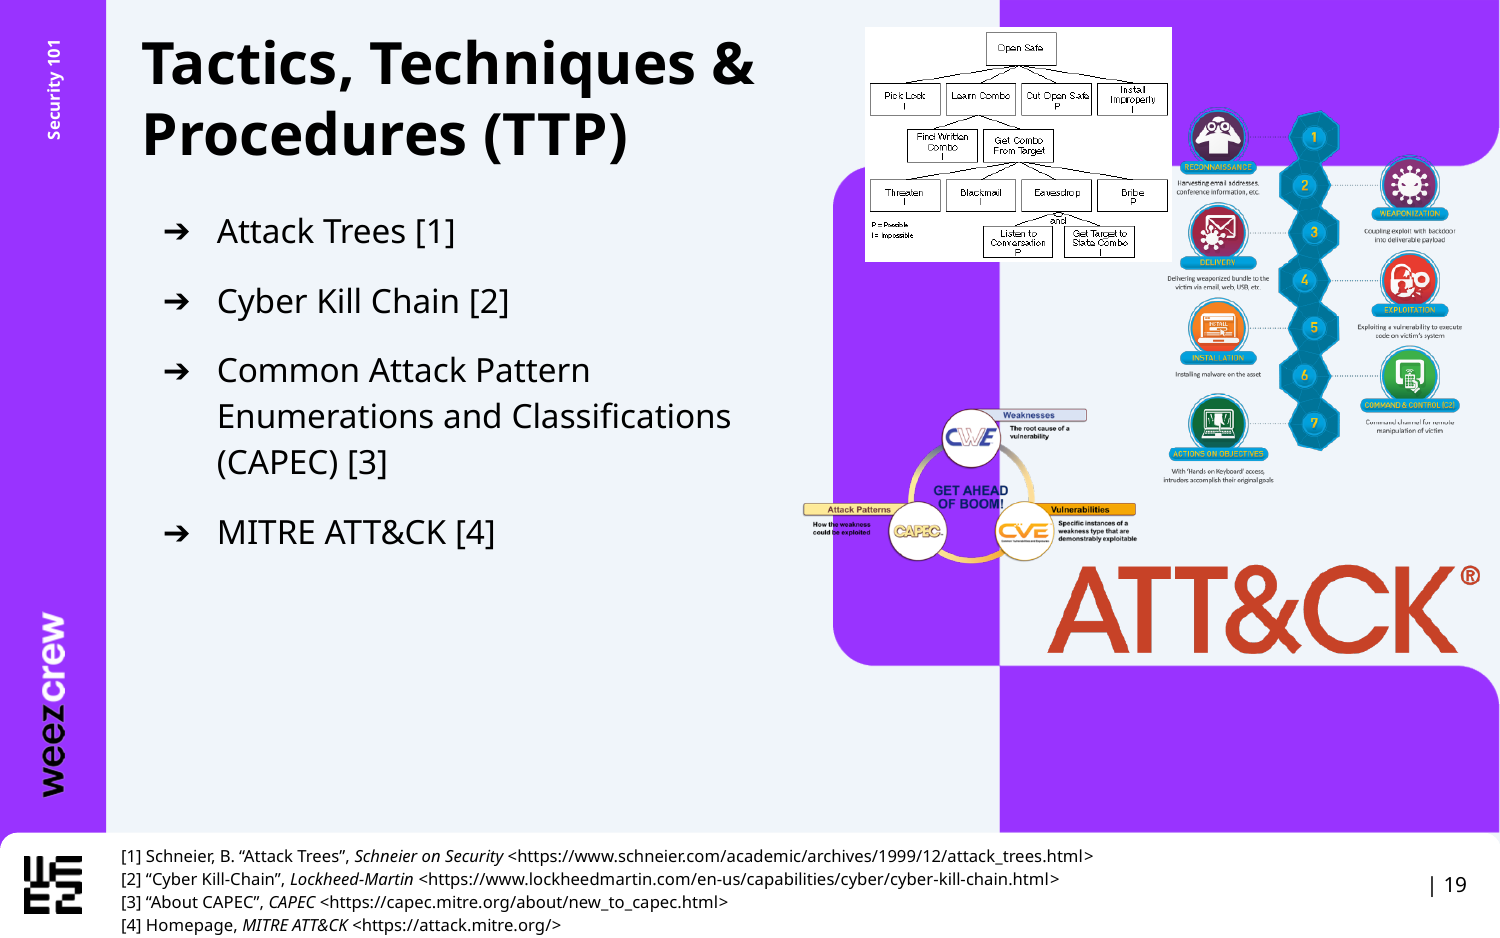

Tactics, Techniques & Procedures (TTP)
Attack Trees [1]
Cyber Kill Chain [2]
Common Attack Pattern Enumerations and Classifications (CAPEC) [3]
MITRE ATT&CK [4]
Security 101
# [1] Schneier, B. “Attack Trees”, Schneier on Security <https://www.schneier.com/academic/archives/1999/12/attack_trees.html>
[2] “Cyber Kill-Chain”, Lockheed-Martin <https://www.lockheedmartin.com/en-us/capabilities/cyber/cyber-kill-chain.html>
[3] “About CAPEC”, CAPEC <https://capec.mitre.org/about/new_to_capec.html>
[4] Homepage, MITRE ATT&CK <https://attack.mitre.org/>